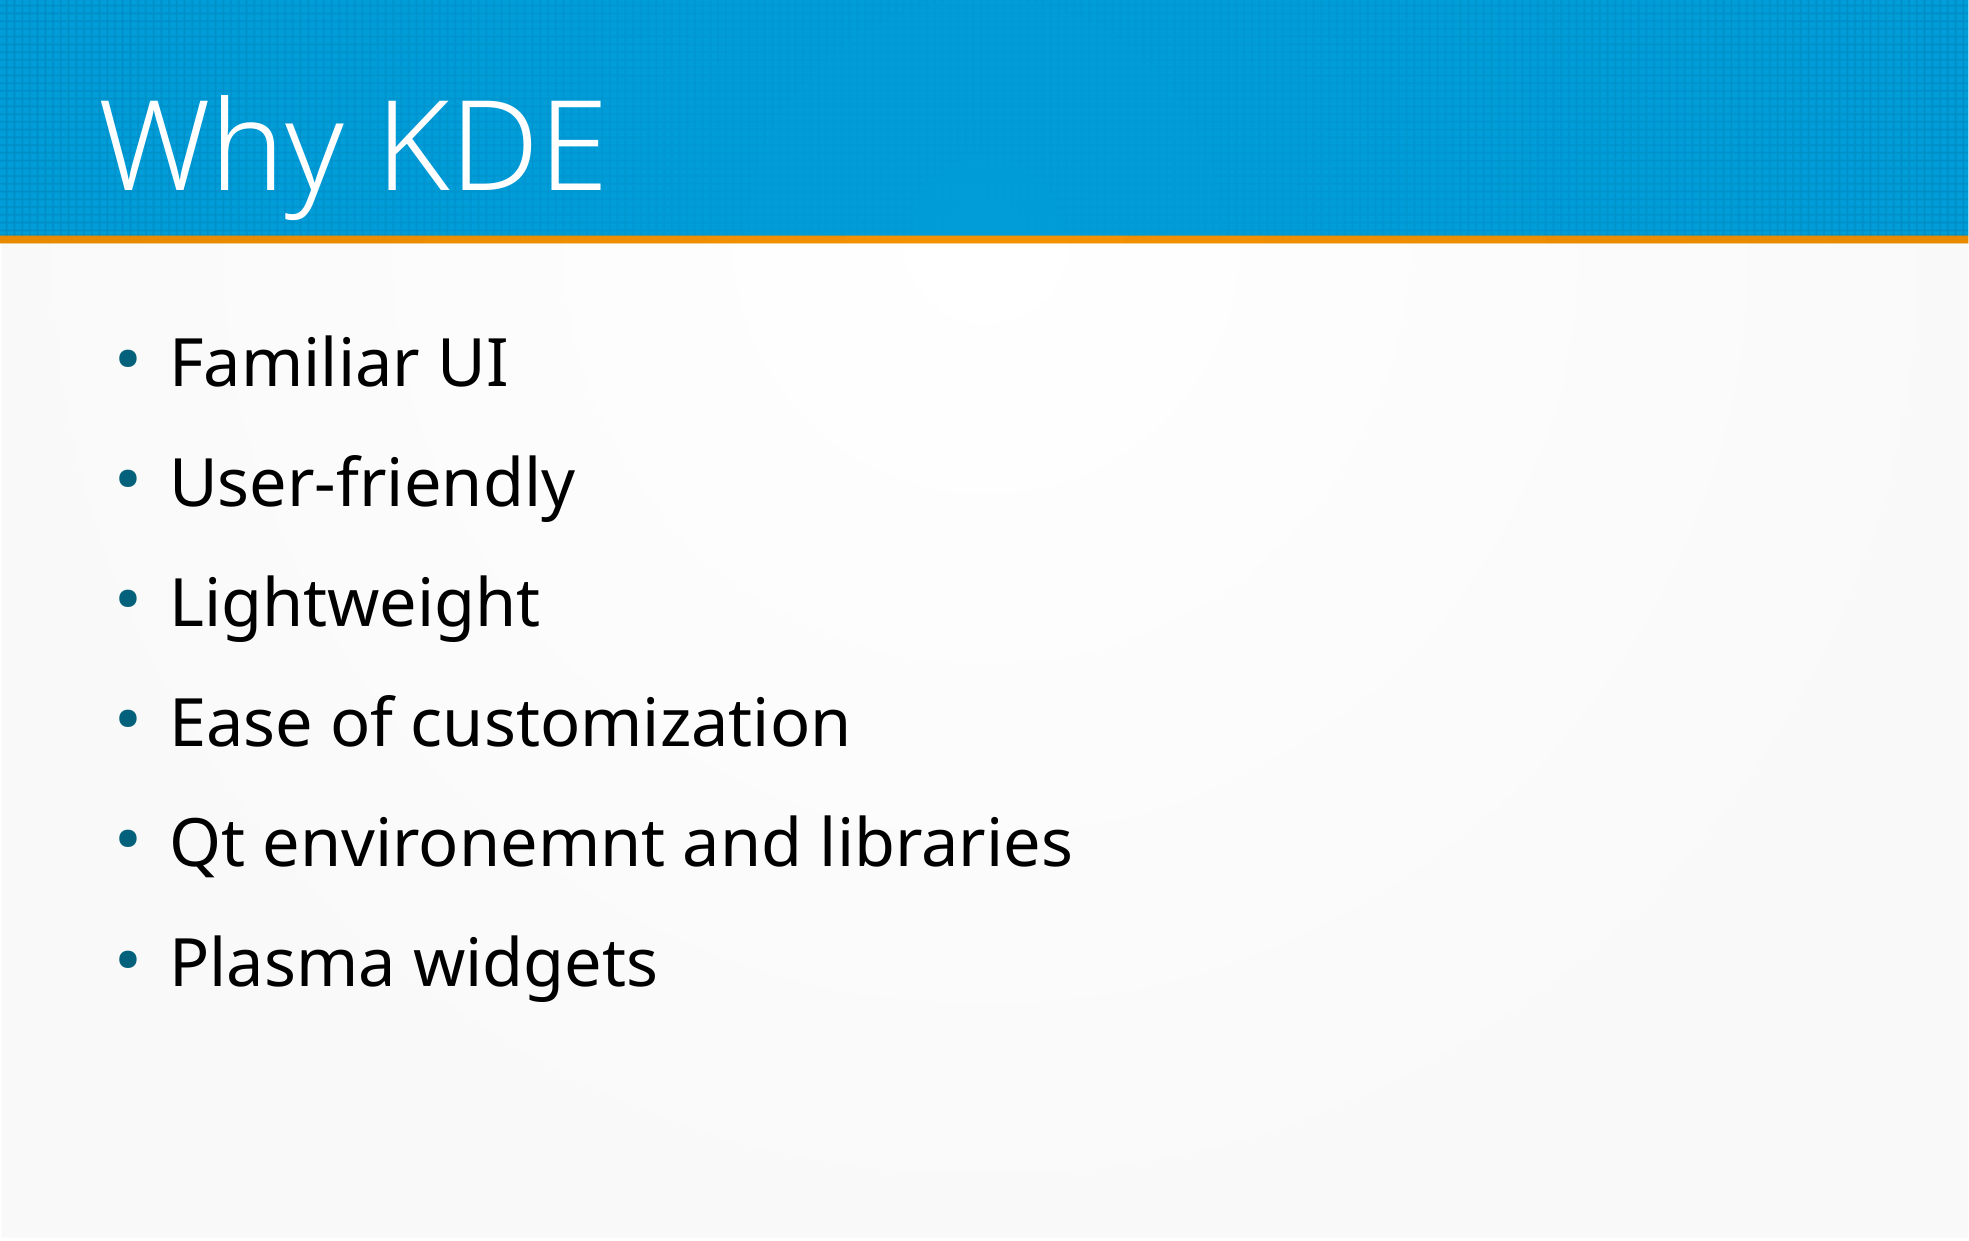

# Why KDE
Familiar UI
User-friendly
Lightweight
Ease of customization
Qt environemnt and libraries
Plasma widgets